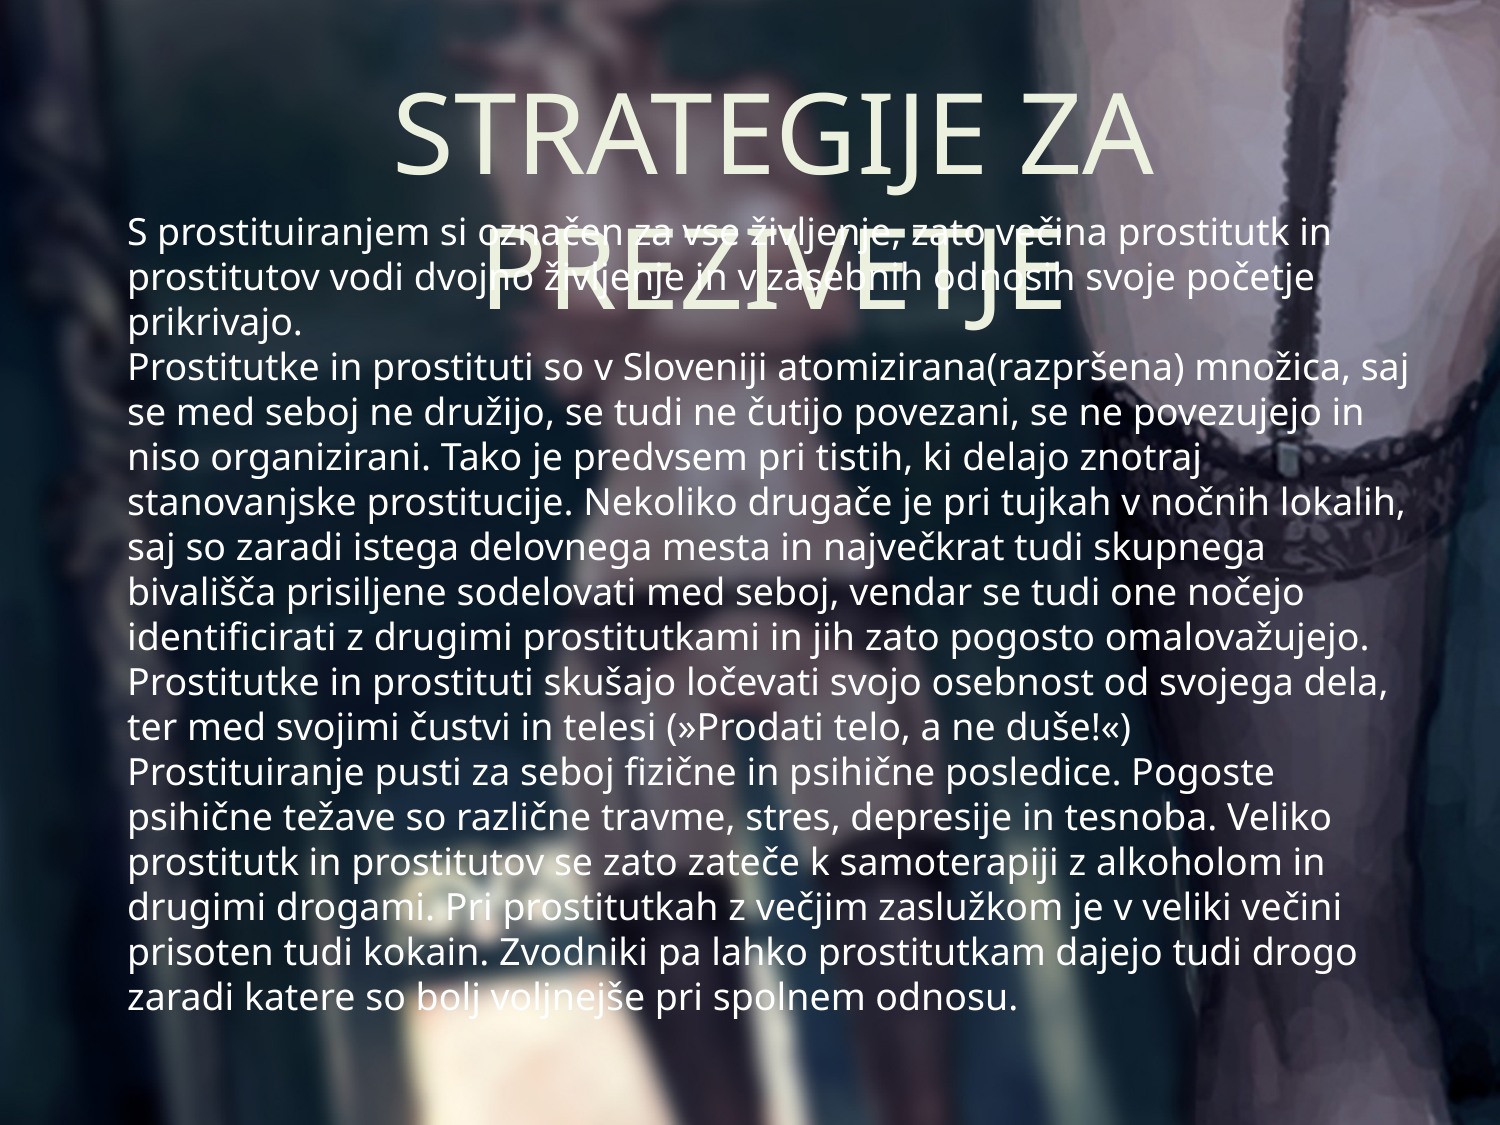

STRATEGIJE ZA PREZIVETJE
S prostituiranjem si označen za vse življenje, zato večina prostitutk in prostitutov vodi dvojno življenje in v zasebnih odnosih svoje početje prikrivajo.
Prostitutke in prostituti so v Sloveniji atomizirana(razpršena) množica, saj se med seboj ne družijo, se tudi ne čutijo povezani, se ne povezujejo in niso organizirani. Tako je predvsem pri tistih, ki delajo znotraj stanovanjske prostitucije. Nekoliko drugače je pri tujkah v nočnih lokalih, saj so zaradi istega delovnega mesta in največkrat tudi skupnega bivališča prisiljene sodelovati med seboj, vendar se tudi one nočejo identificirati z drugimi prostitutkami in jih zato pogosto omalovažujejo. Prostitutke in prostituti skušajo ločevati svojo osebnost od svojega dela, ter med svojimi čustvi in telesi (»Prodati telo, a ne duše!«)
Prostituiranje pusti za seboj fizične in psihične posledice. Pogoste psihične težave so različne travme, stres, depresije in tesnoba. Veliko prostitutk in prostitutov se zato zateče k samoterapiji z alkoholom in drugimi drogami. Pri prostitutkah z večjim zaslužkom je v veliki večini prisoten tudi kokain. Zvodniki pa lahko prostitutkam dajejo tudi drogo zaradi katere so bolj voljnejše pri spolnem odnosu.